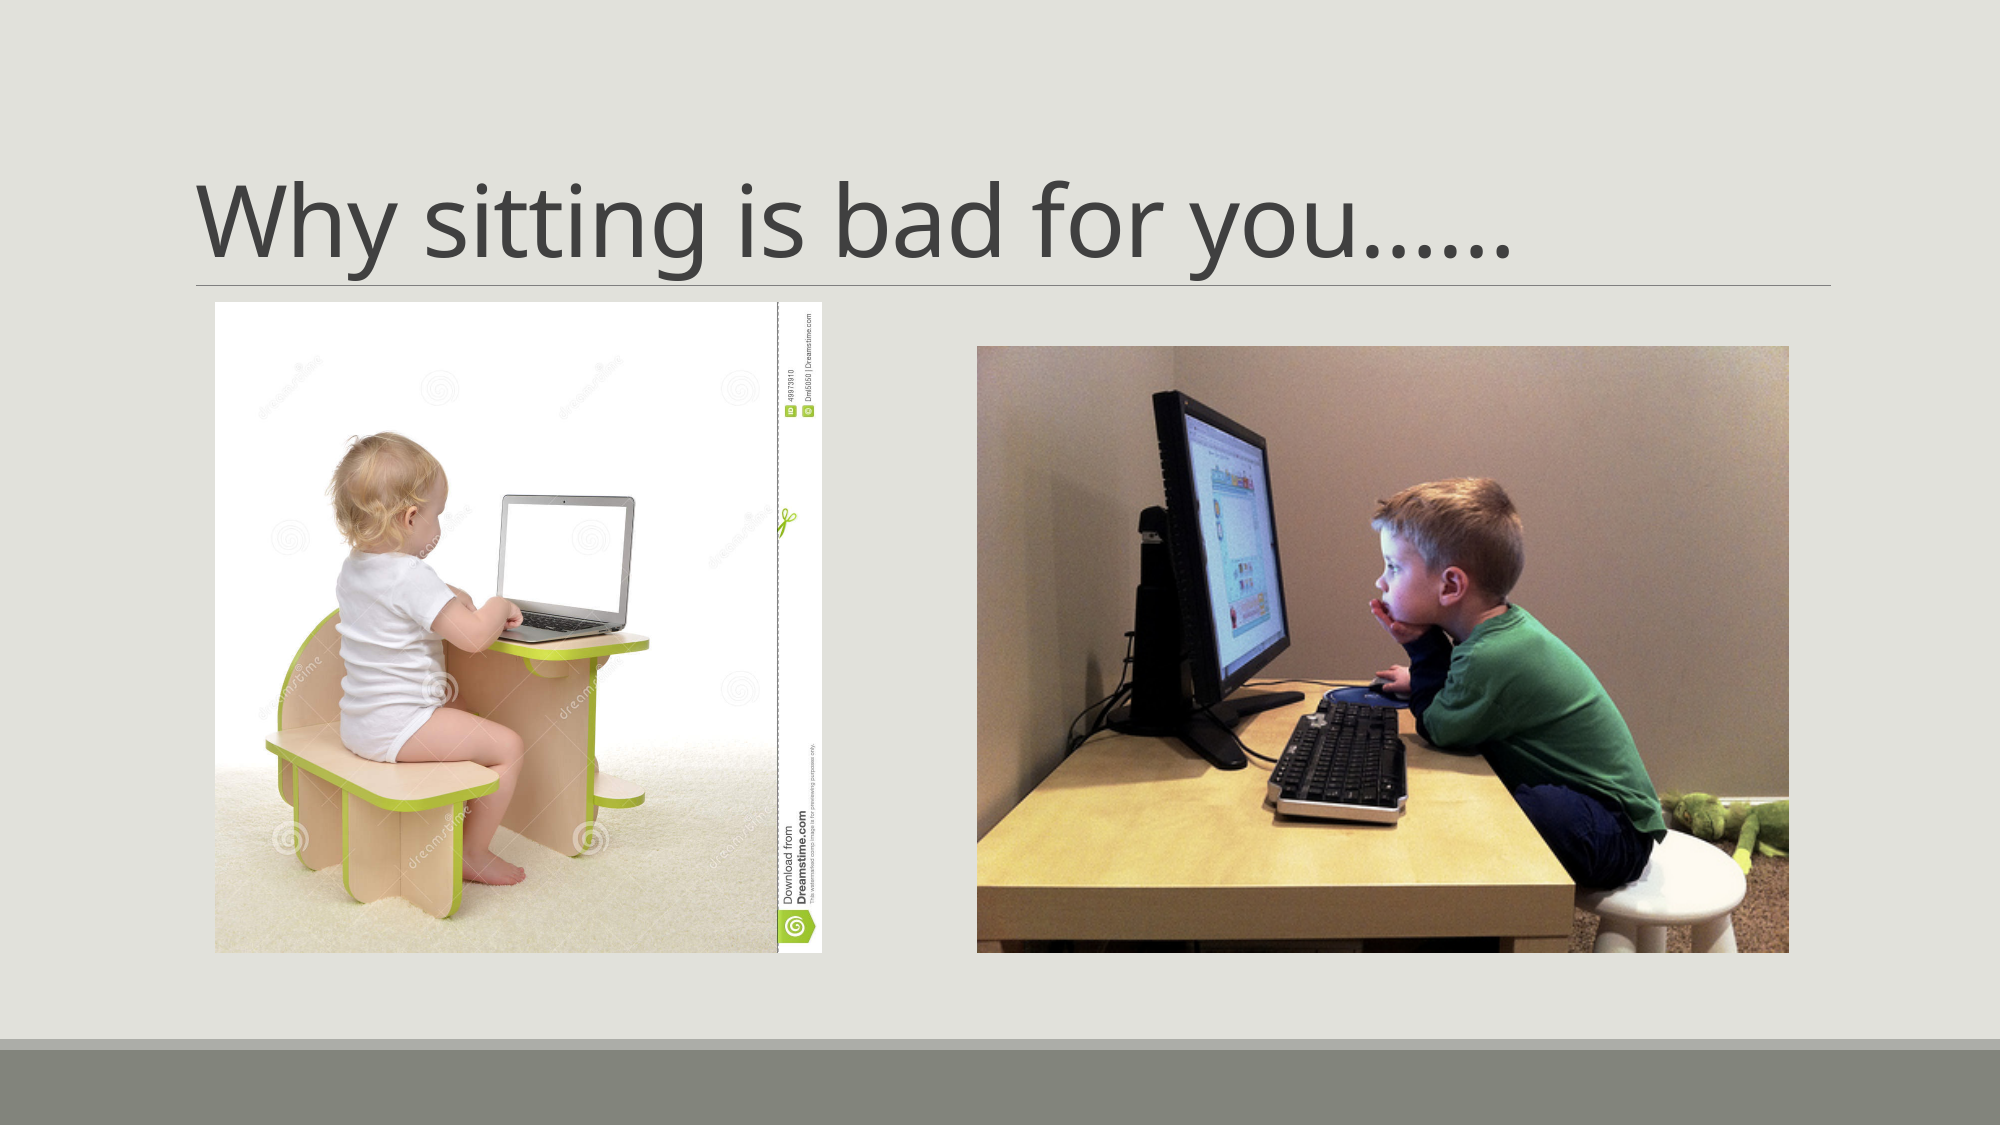

# Why sitting is bad for you……